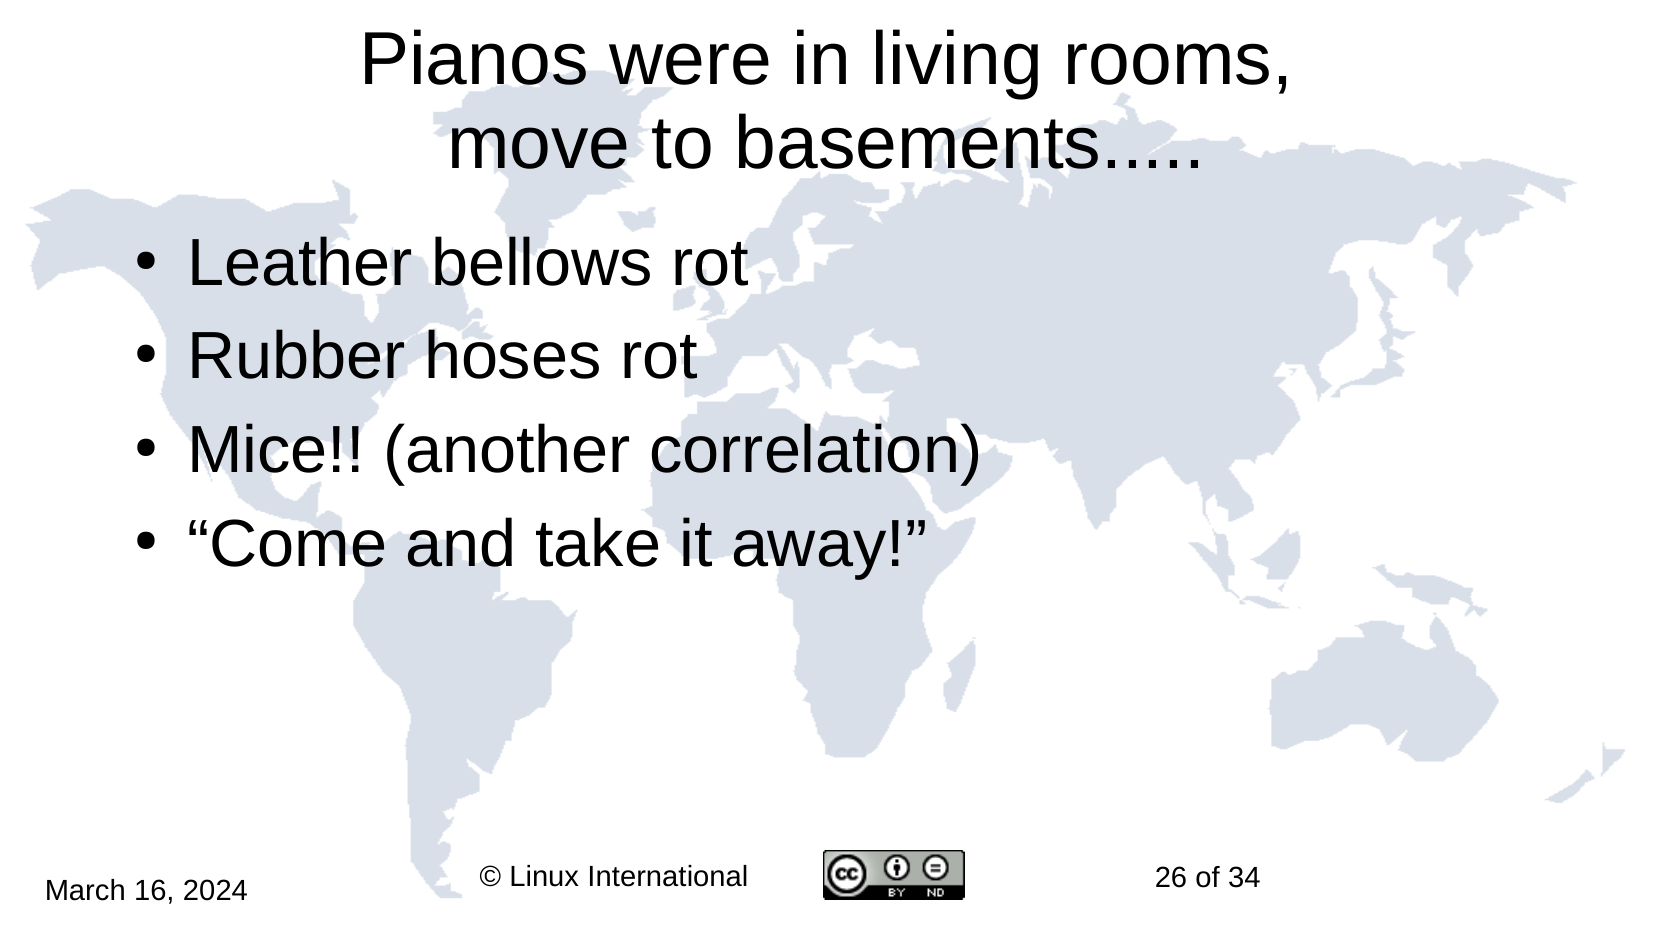

# Pianos were in living rooms, move to basements.....
Leather bellows rot
Rubber hoses rot
Mice!! (another correlation)
“Come and take it away!”